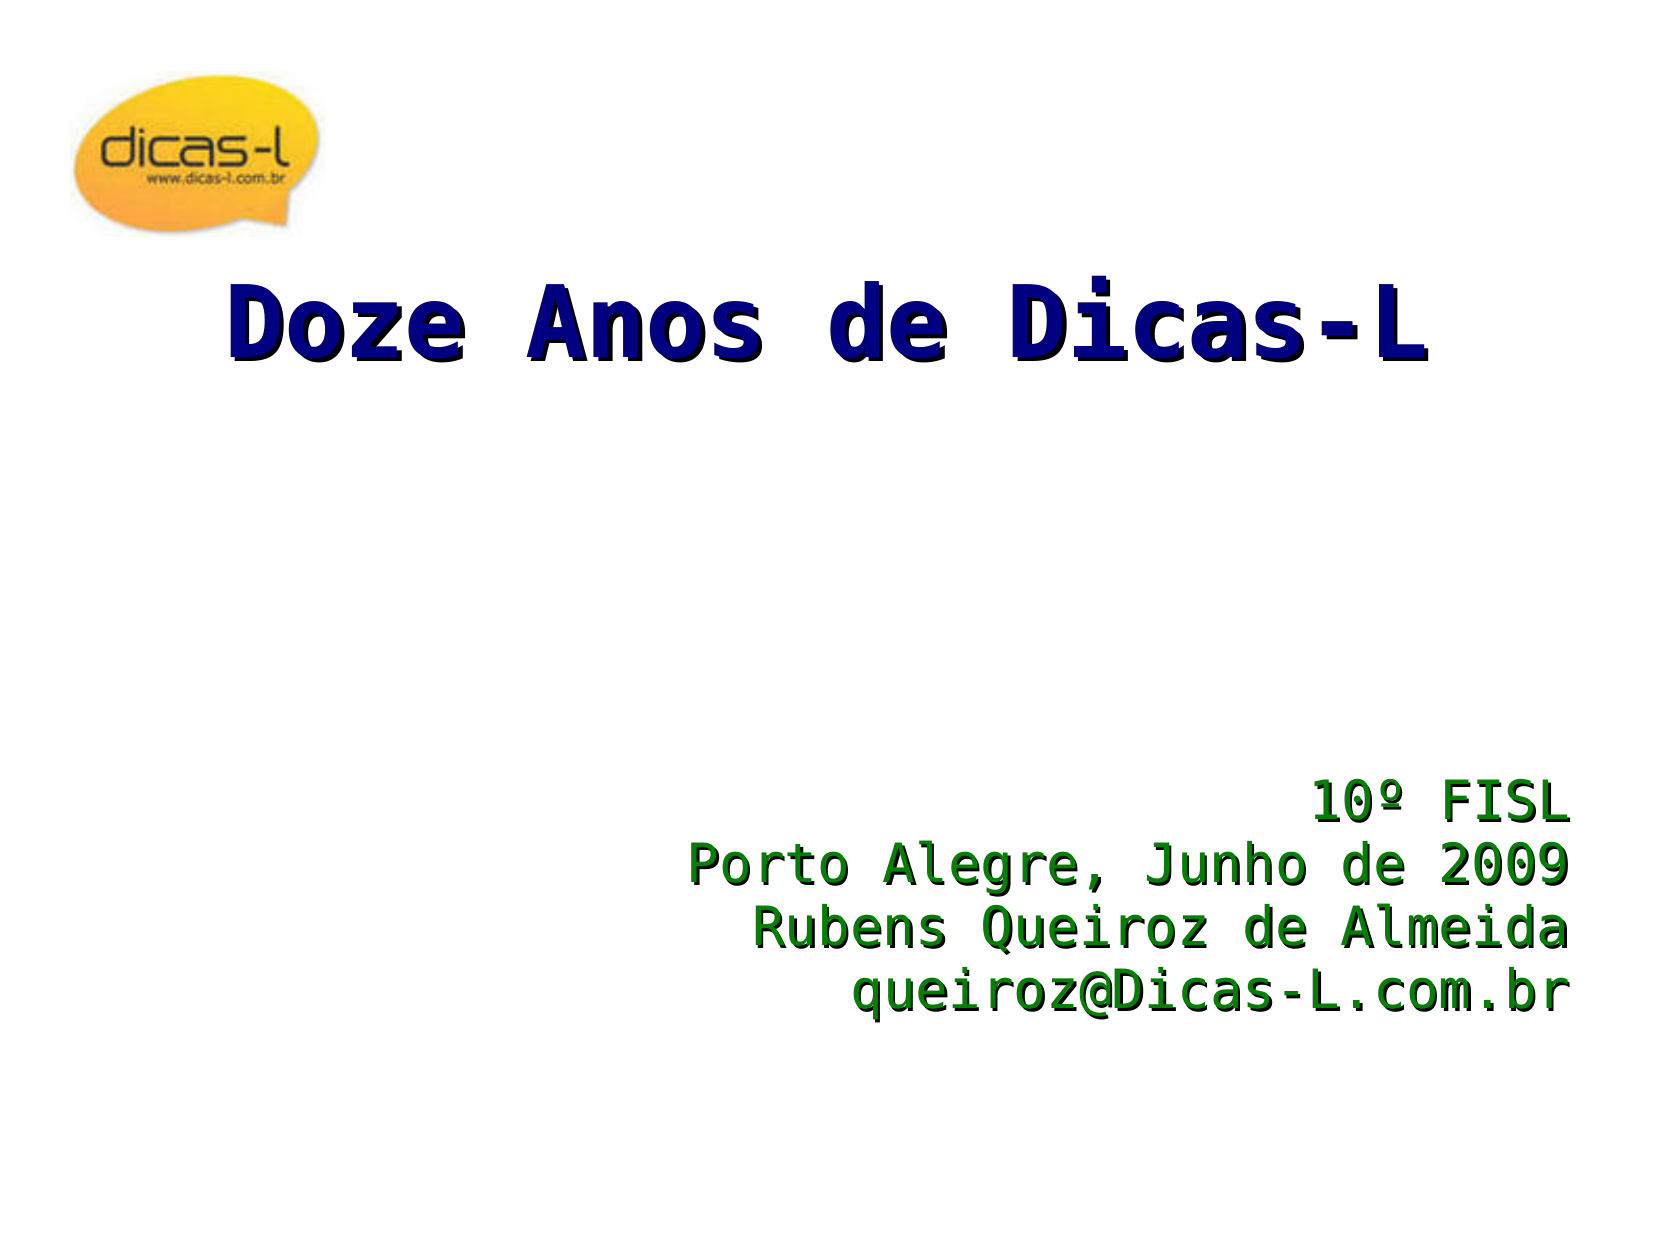

# Doze Anos de Dicas-L
10º FISL
Porto Alegre, Junho de 2009
Rubens Queiroz de Almeida
queiroz@Dicas-L.com.br